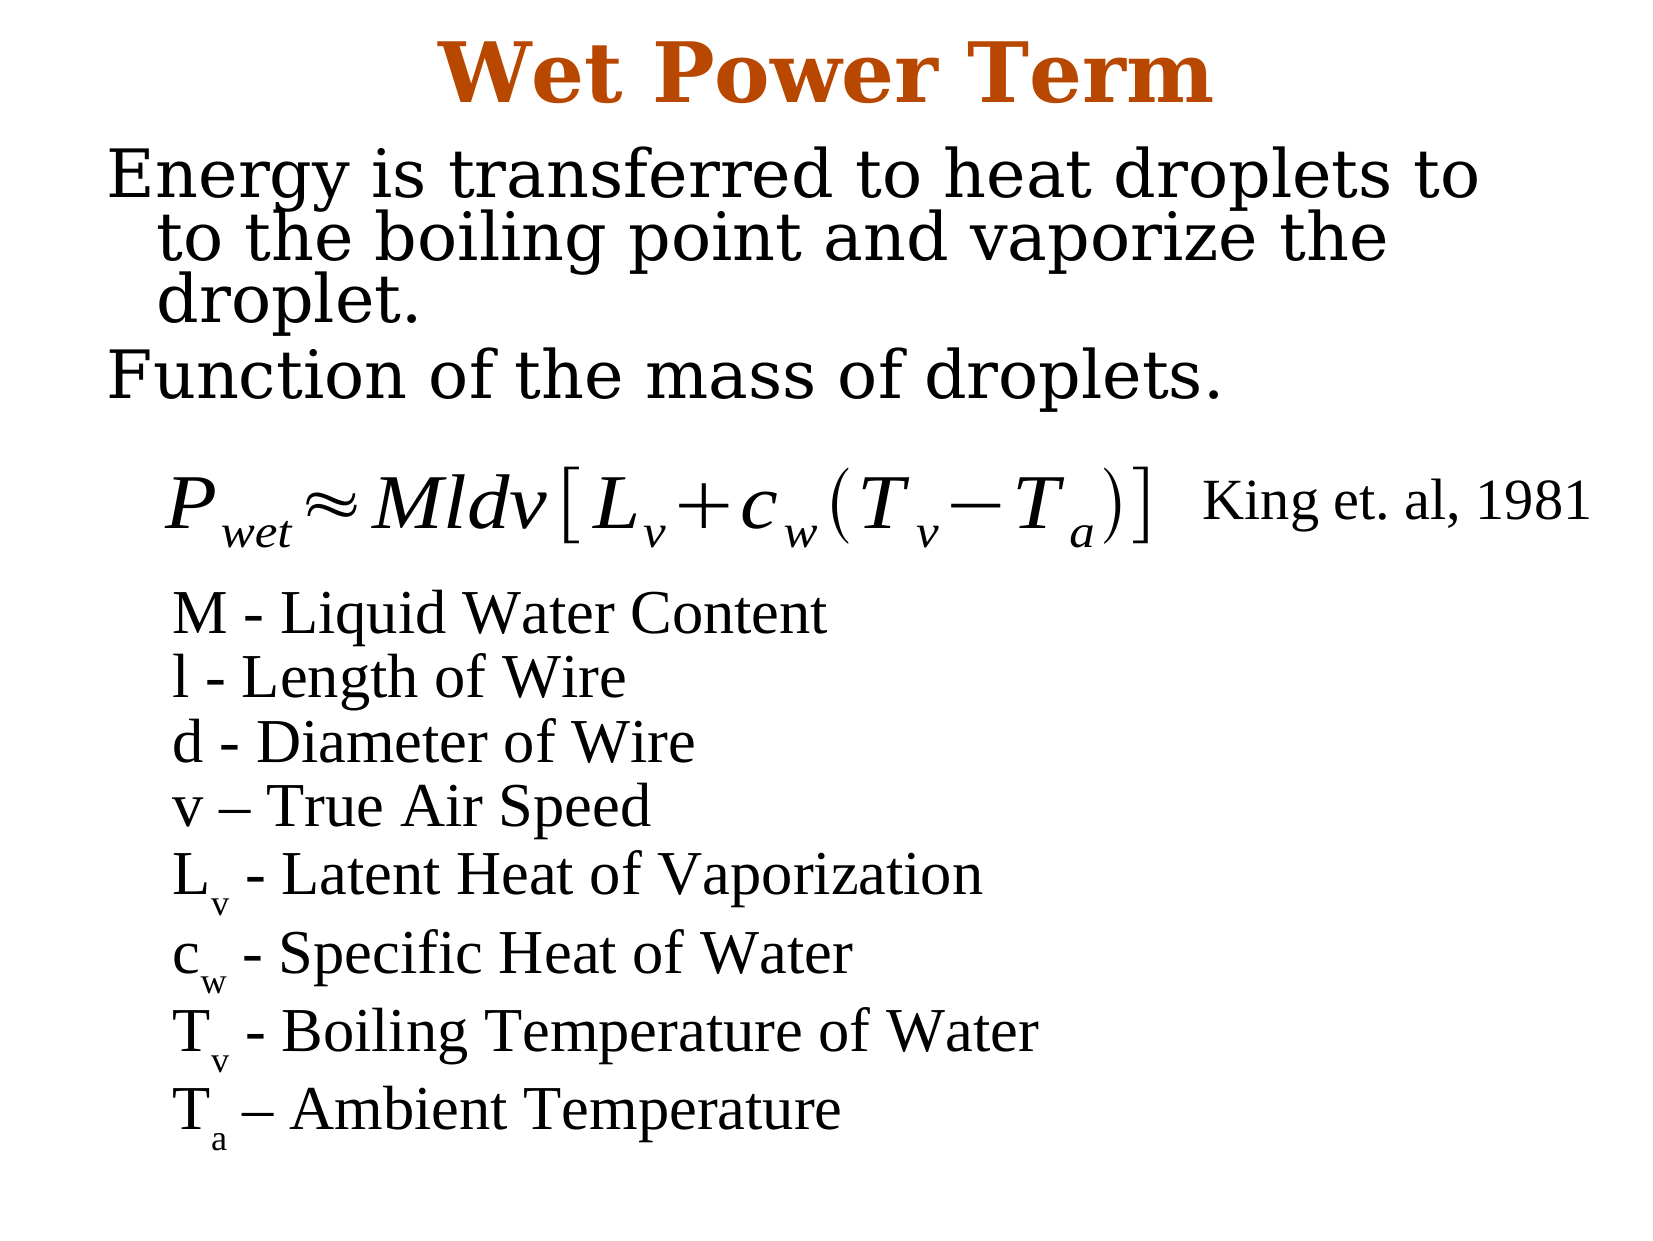

# Wet Power Term
Energy is transferred to heat droplets to to the boiling point and vaporize the droplet.
Function of the mass of droplets.
King et. al, 1981
M - Liquid Water Content
l - Length of Wire
d - Diameter of Wire
v – True Air Speed
Lv - Latent Heat of Vaporization
cw - Specific Heat of Water
Tv - Boiling Temperature of Water
Ta – Ambient Temperature